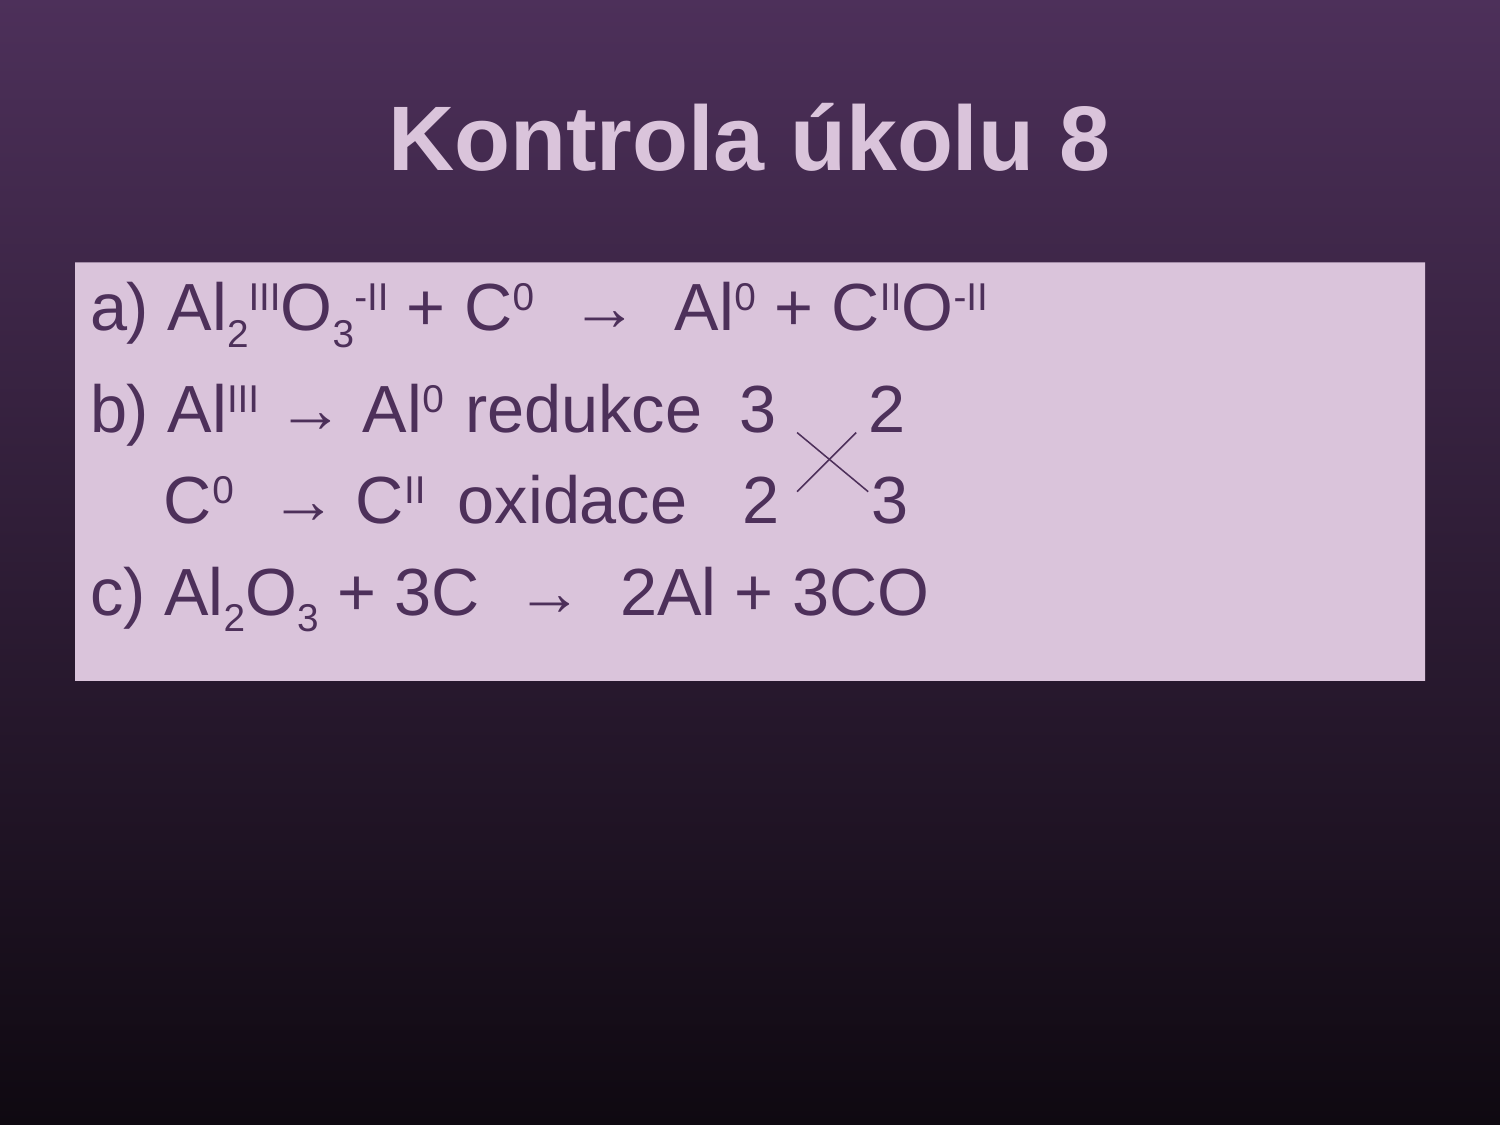

# Kontrola úkolu 8
a) Al2IIIO3-II + C0 → Al0 + CIIO-II
b) AlIII → Al0 redukce 3 2
 C0 → CII oxidace 2 3
c) Al2O3 + 3C → 2Al + 3CO